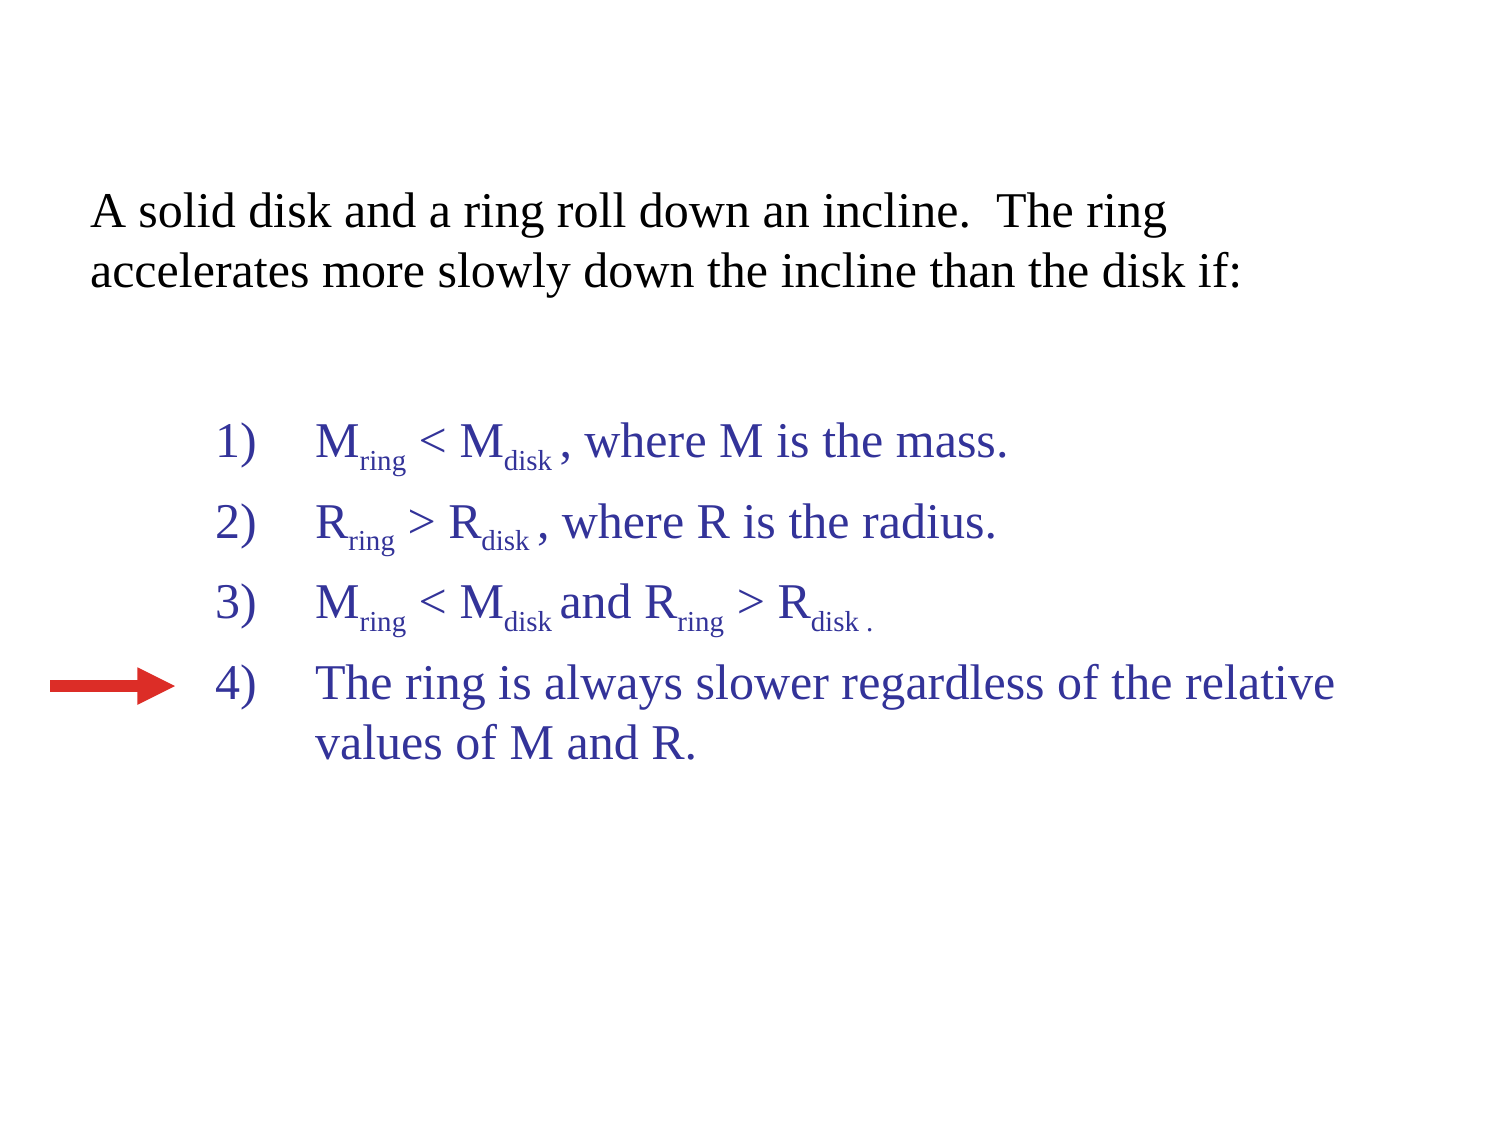

# A solid disk and a ring roll down an incline. The ring accelerates more slowly down the incline than the disk if:
Mring < Mdisk , where M is the mass.
Rring > Rdisk , where R is the radius.
Mring < Mdisk and Rring > Rdisk .
The ring is always slower regardless of the relative values of M and R.